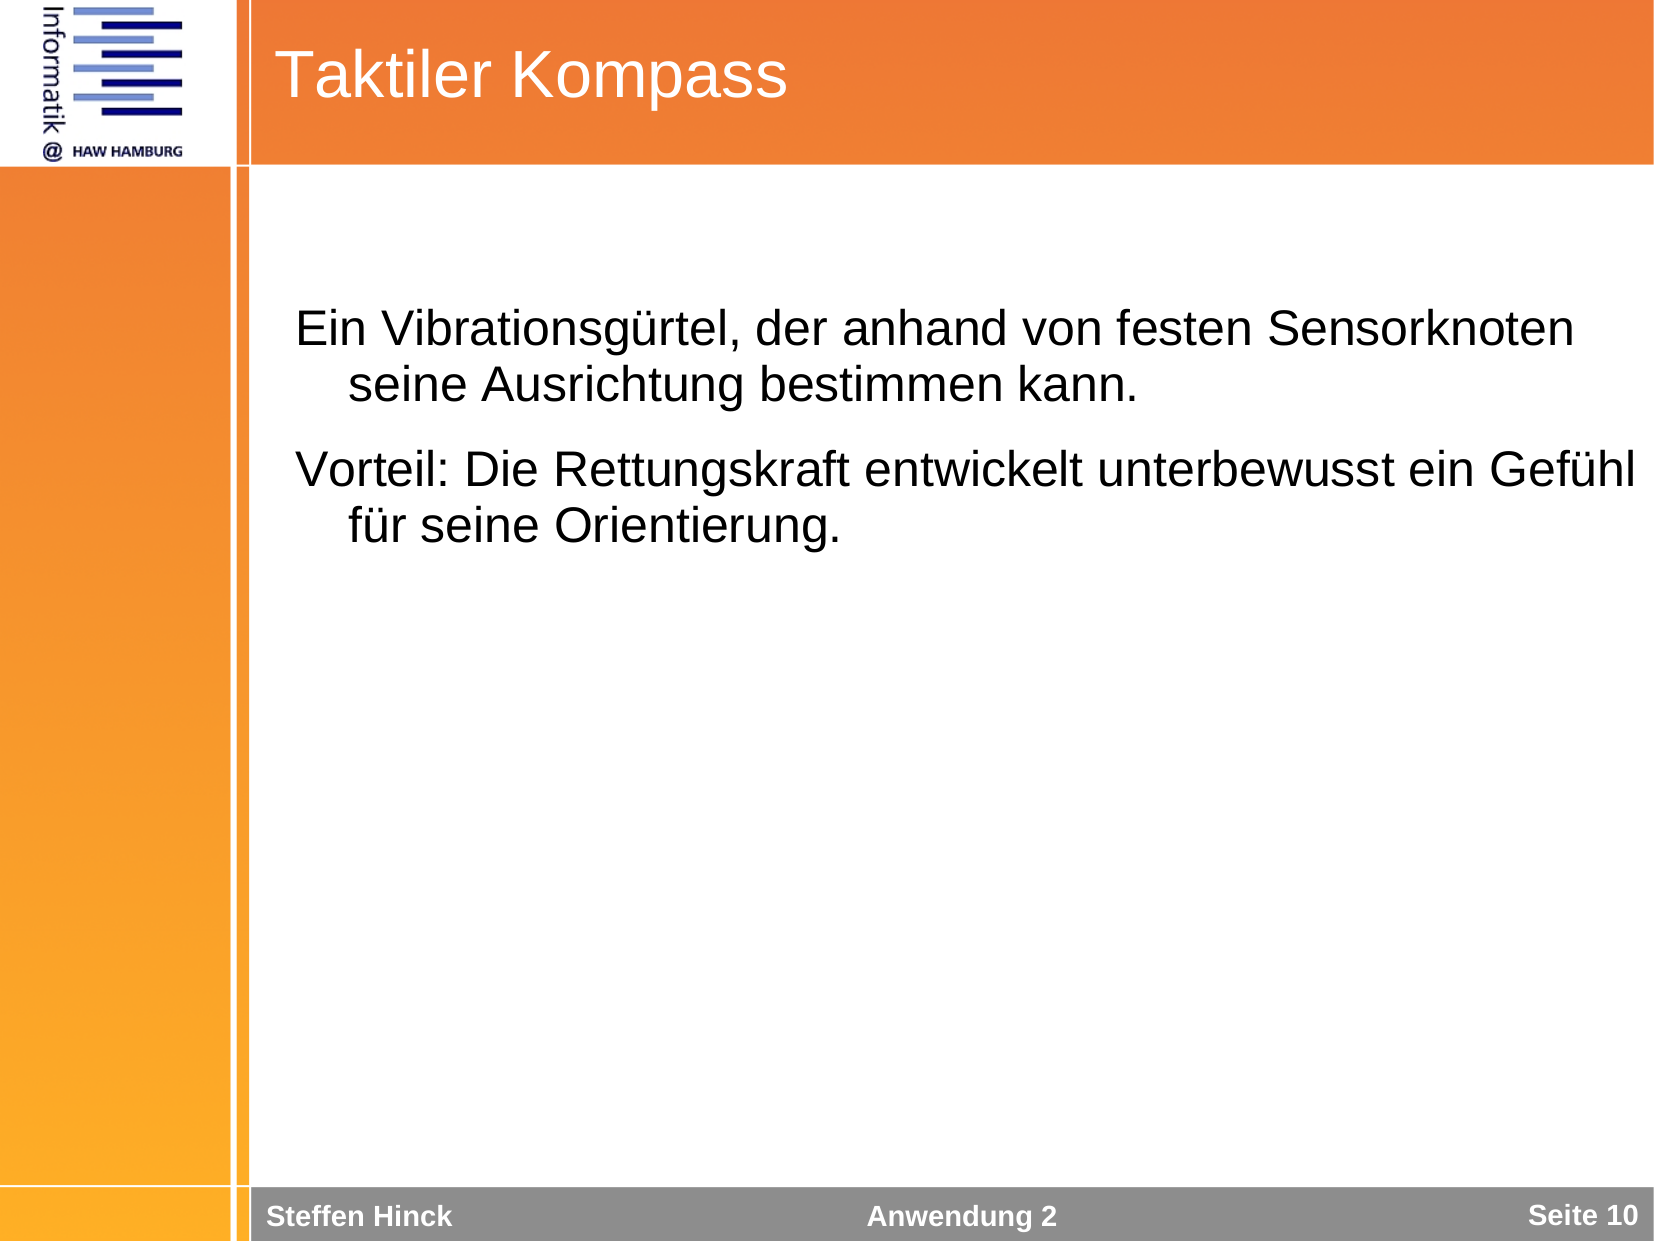

# Taktiler Kompass
Ein Vibrationsgürtel, der anhand von festen Sensorknoten seine Ausrichtung bestimmen kann.
Vorteil: Die Rettungskraft entwickelt unterbewusst ein Gefühl für seine Orientierung.